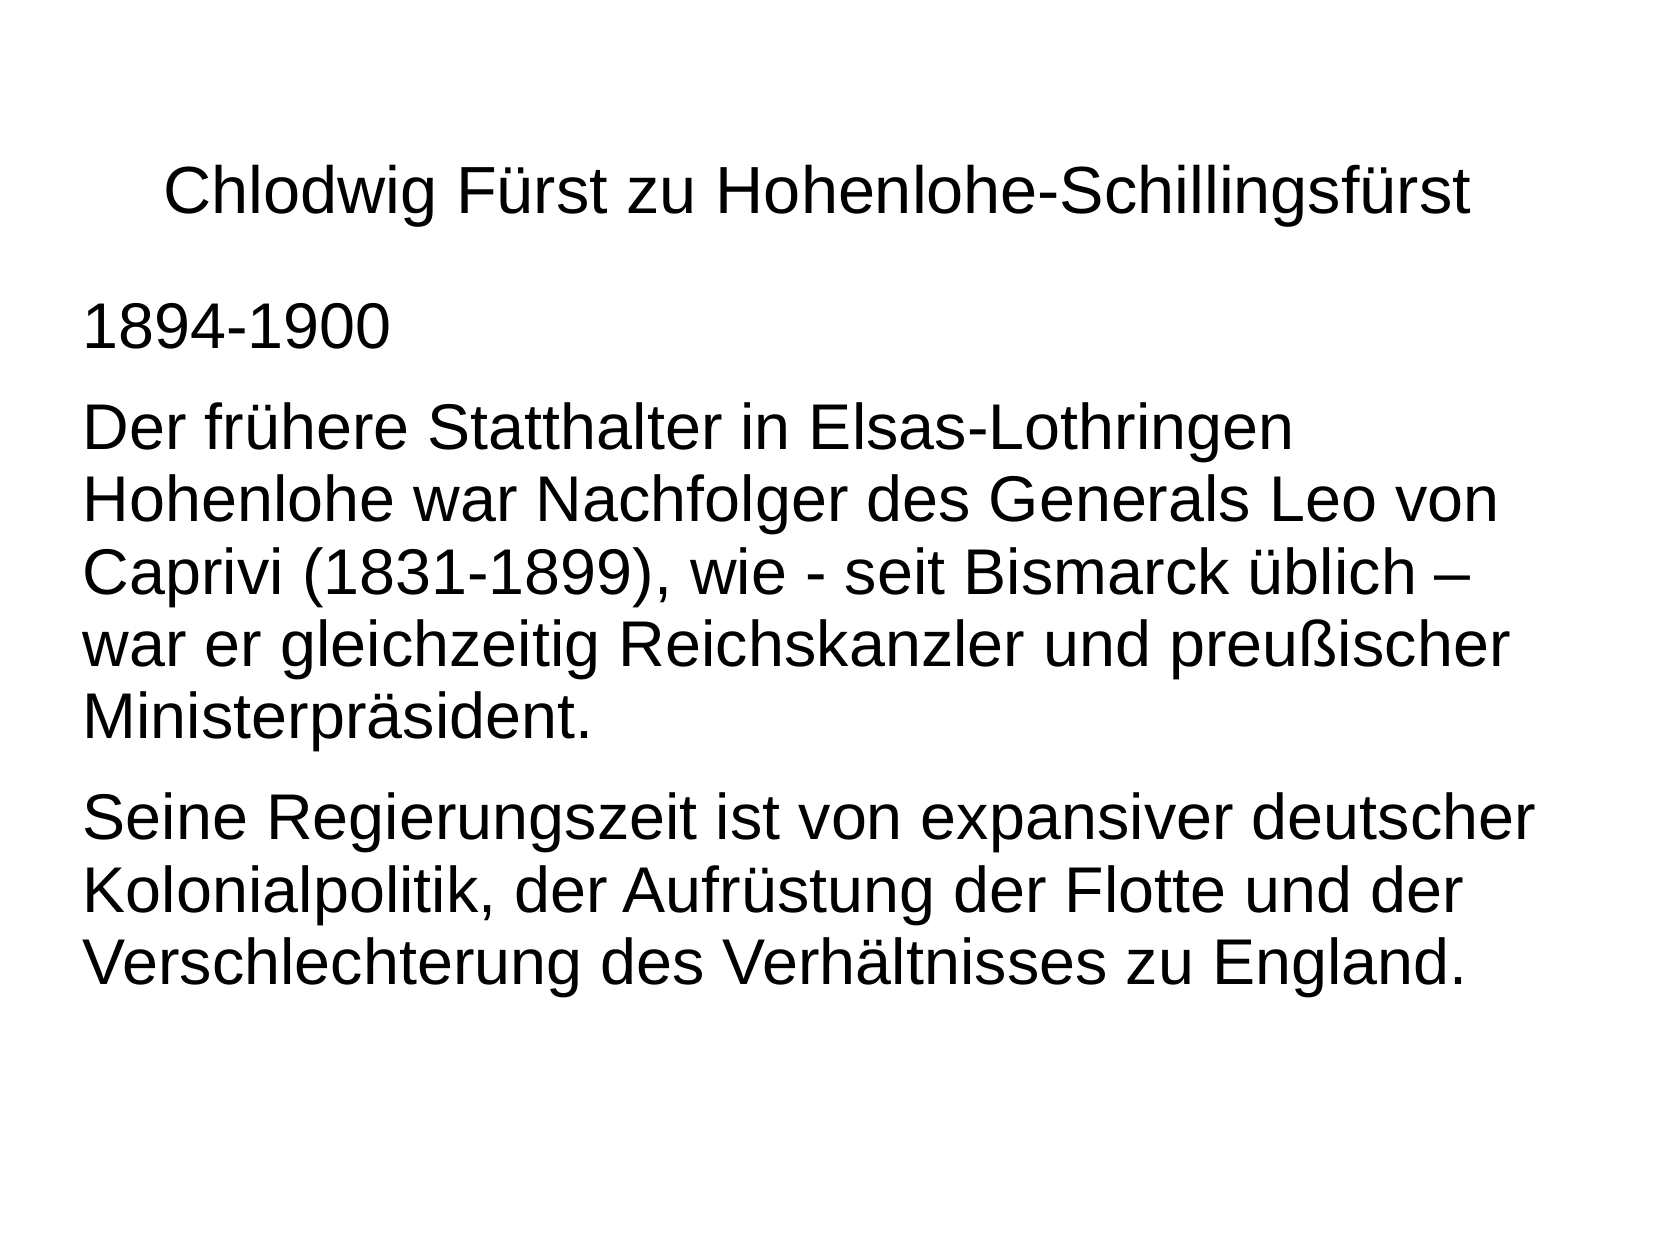

# Chlodwig Fürst zu Hohenlohe-Schillingsfürst
1894-1900
Der frühere Statthalter in Elsas-Lothringen Hohenlohe war Nachfolger des Generals Leo von Caprivi (1831-1899), wie - seit Bismarck üblich – war er gleichzeitig Reichskanzler und preußischer Ministerpräsident.
Seine Regierungszeit ist von expansiver deutscher Kolonialpolitik, der Aufrüstung der Flotte und der Verschlechterung des Verhältnisses zu England.